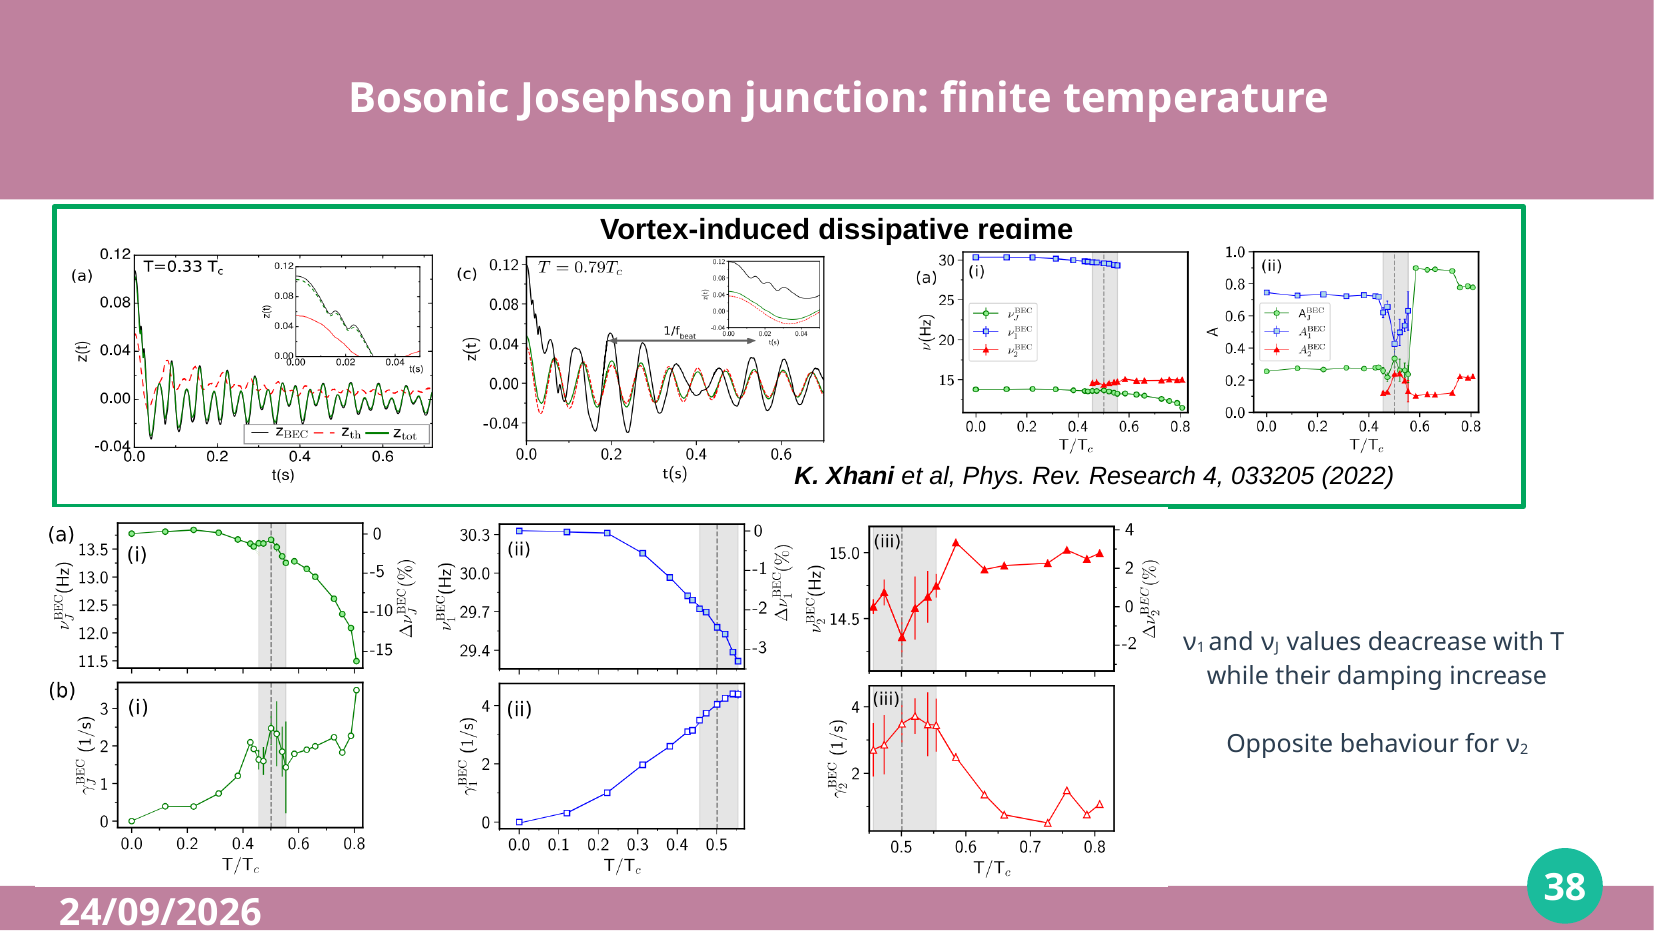

# Bosonic Josephson junction: finite temperature
Vortex-induced dissipative regime
K. Xhani et al, Phys. Rev. Research 4, 033205 (2022)
ν1 and νJ values deacrease with T
while their damping increase
Opposite behaviour for ν2